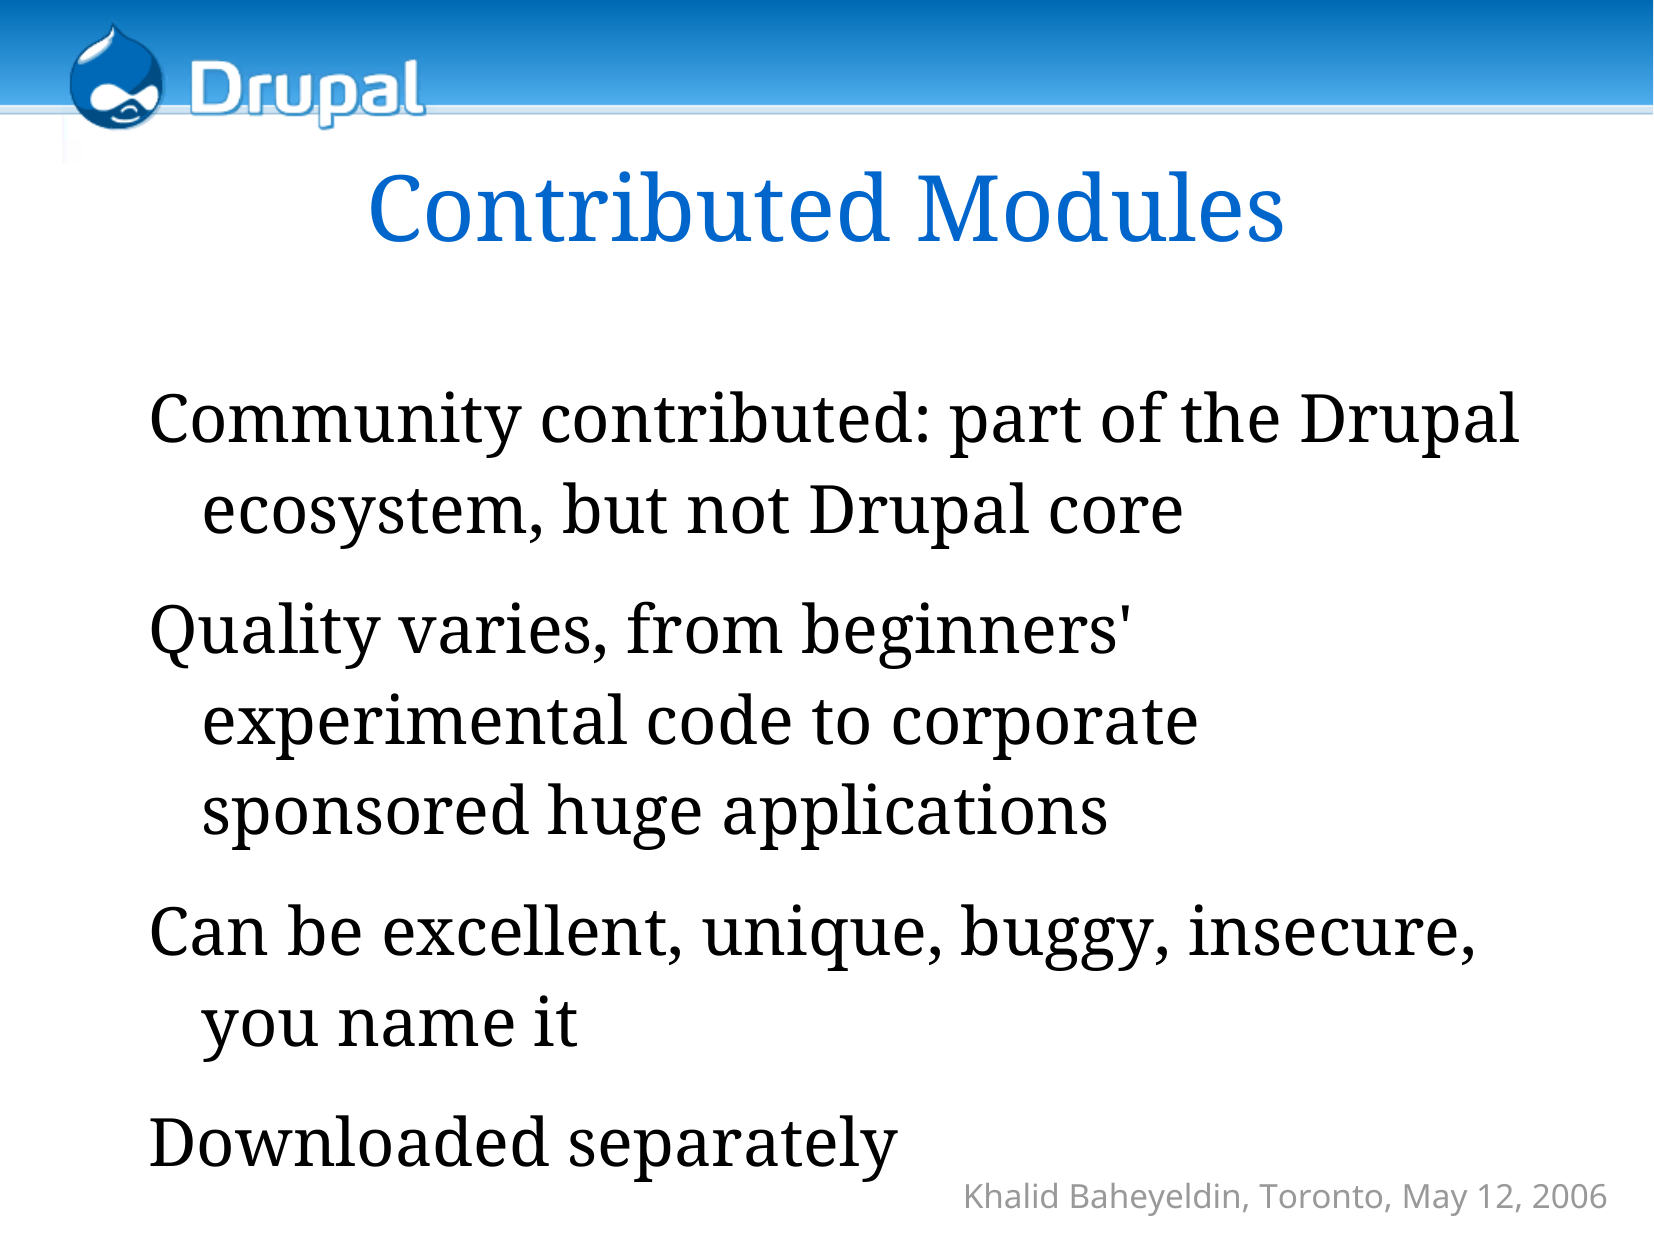

# Contributed Modules
Community contributed: part of the Drupal ecosystem, but not Drupal core
Quality varies, from beginners' experimental code to corporate sponsored huge applications
Can be excellent, unique, buggy, insecure, you name it
Downloaded separately